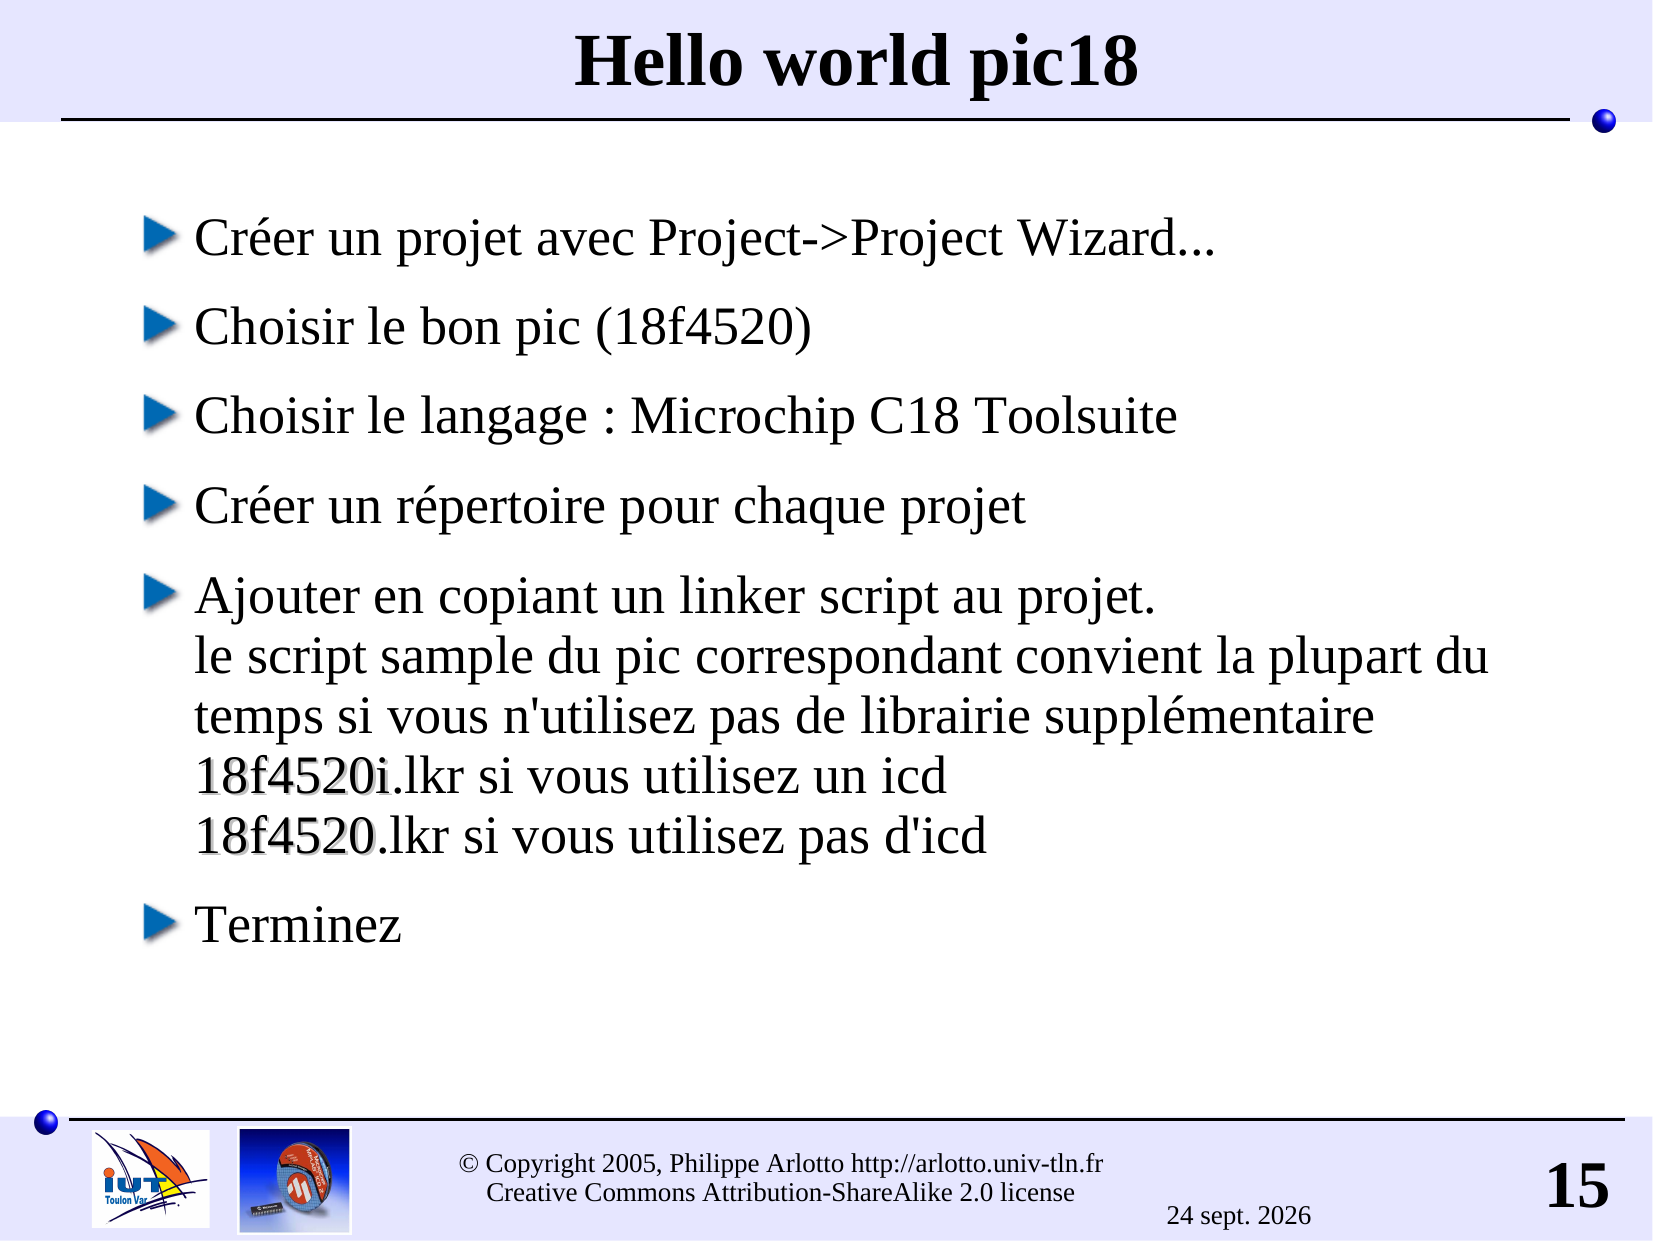

# Hello world pic18
Créer un projet avec Project->Project Wizard...
Choisir le bon pic (18f4520)
Choisir le langage : Microchip C18 Toolsuite
Créer un répertoire pour chaque projet
Ajouter en copiant un linker script au projet.
le script sample du pic correspondant convient la plupart du temps si vous n'utilisez pas de librairie supplémentaire
18f4520i.lkr si vous utilisez un icd
18f4520.lkr si vous utilisez pas d'icd
Terminez